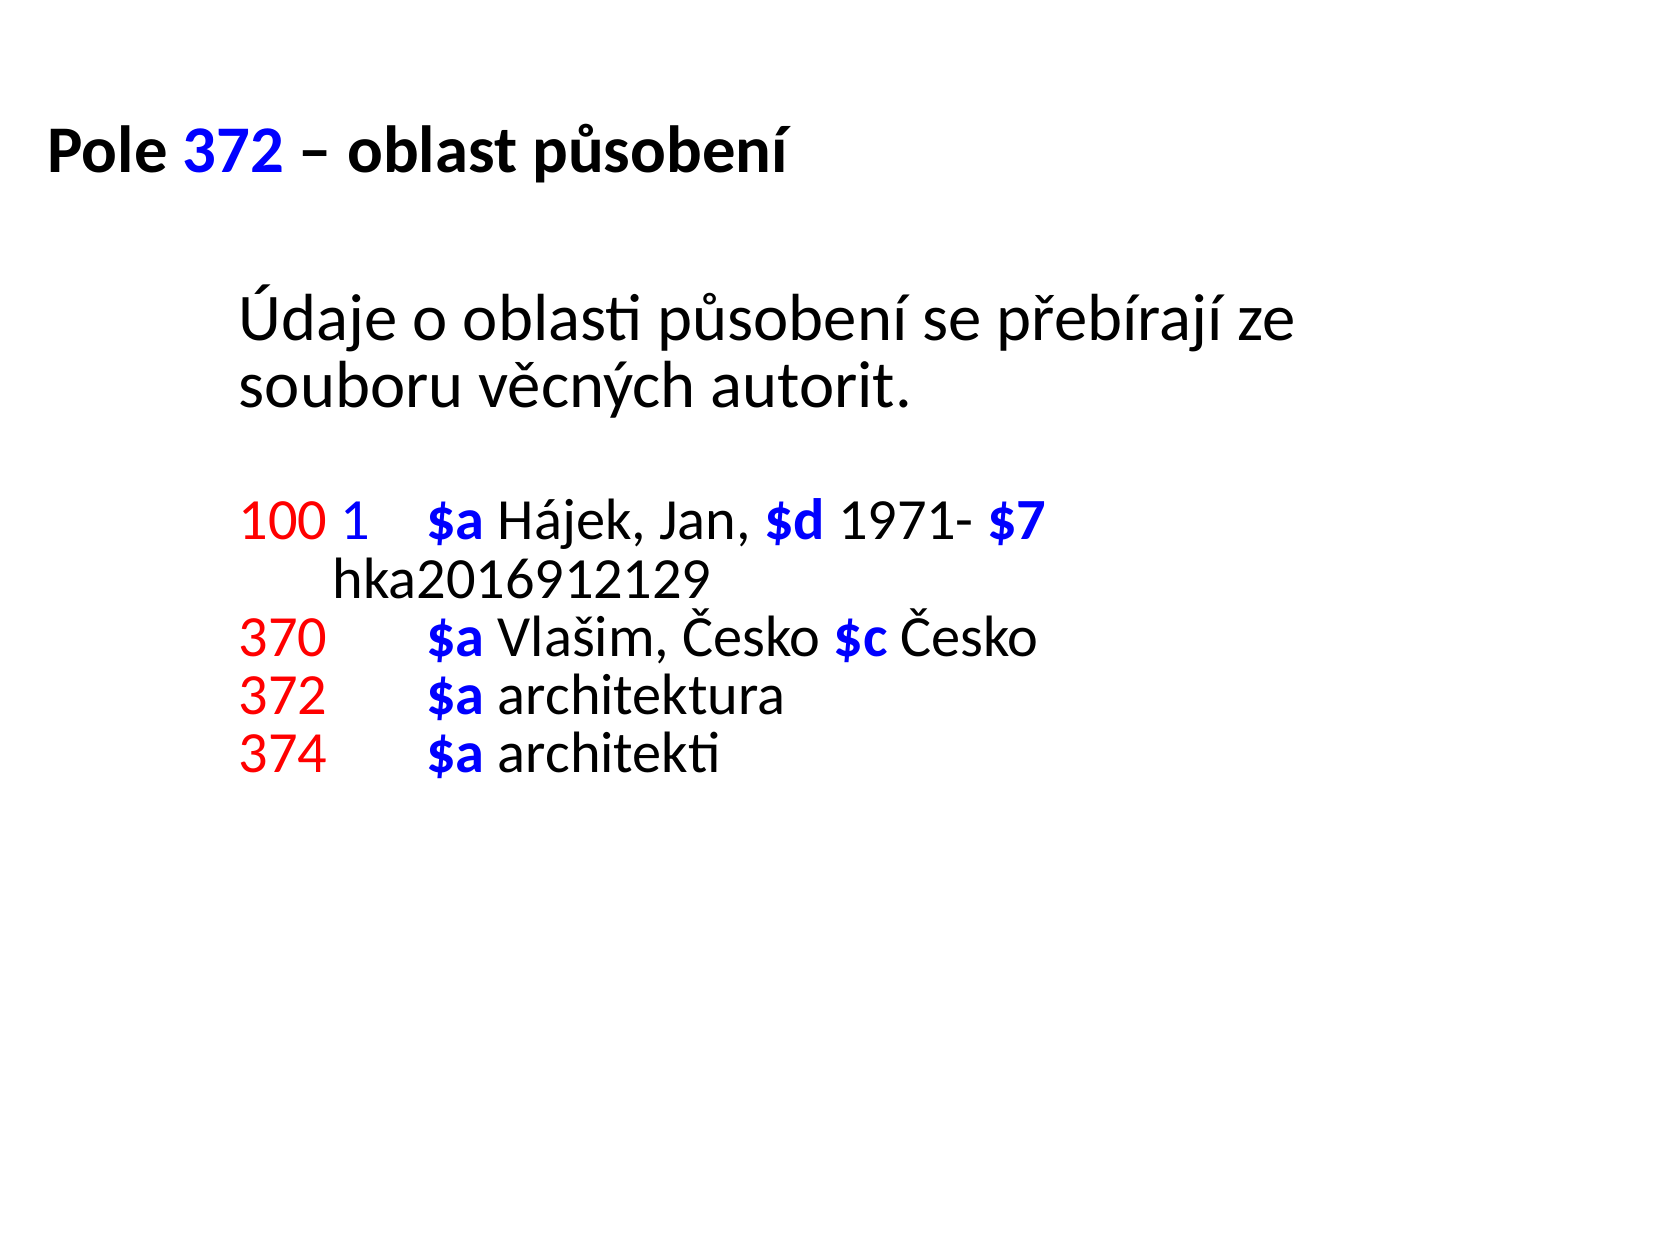

# Pole 372 – oblast působení
Údaje o oblasti působení se přebírají ze souboru věcných autorit.
100 1 	$a Hájek, Jan, $d 1971- $7 hka2016912129
370 	$a Vlašim, Česko $c Česko
372 	$a architektura
374 	$a architekti